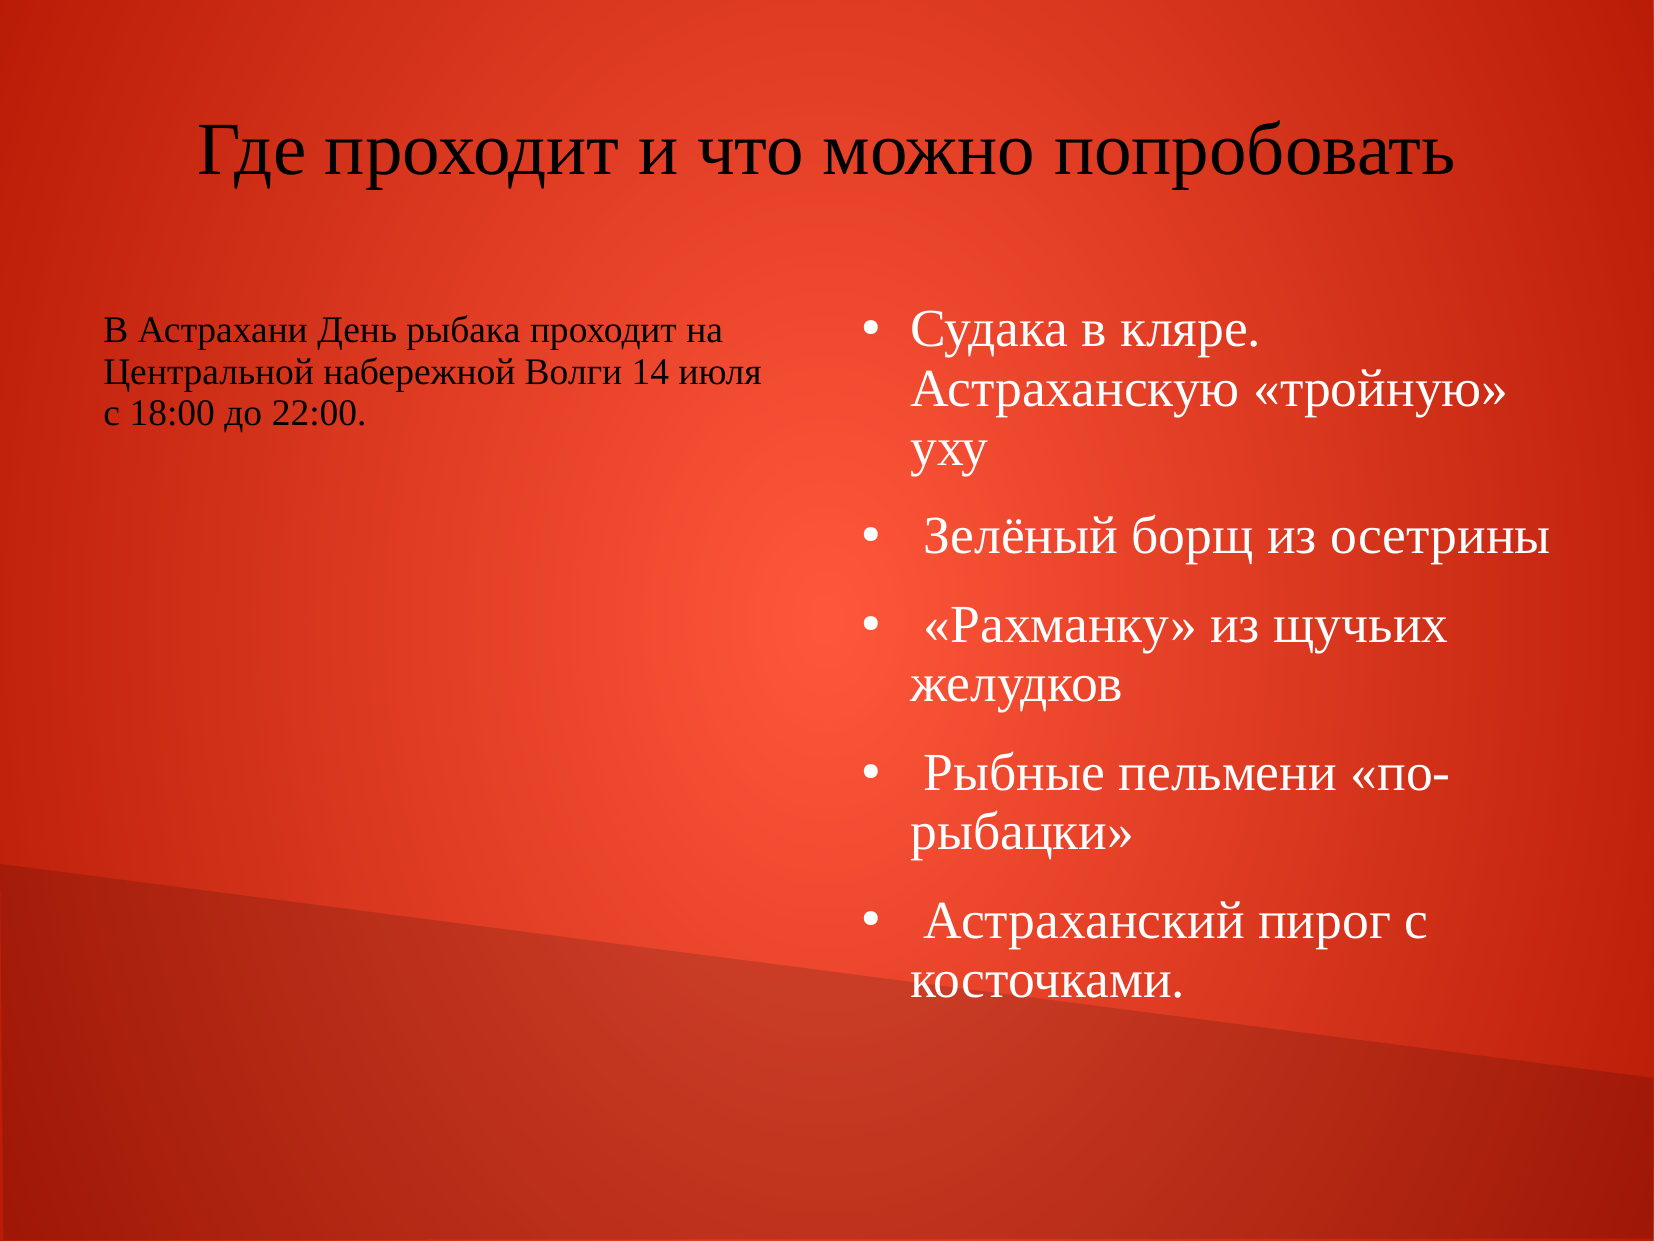

# Где проходит и что можно попробовать
Судака в кляре. Астраханскую «тройную» уху
 Зелёный борщ из осетрины
 «Рахманку» из щучьих желудков
 Рыбные пельмени «по-рыбацки»
 Астраханский пирог с косточками.
В Астрахани День рыбака проходит на Центральной набережной Волги 14 июля с 18:00 до 22:00.